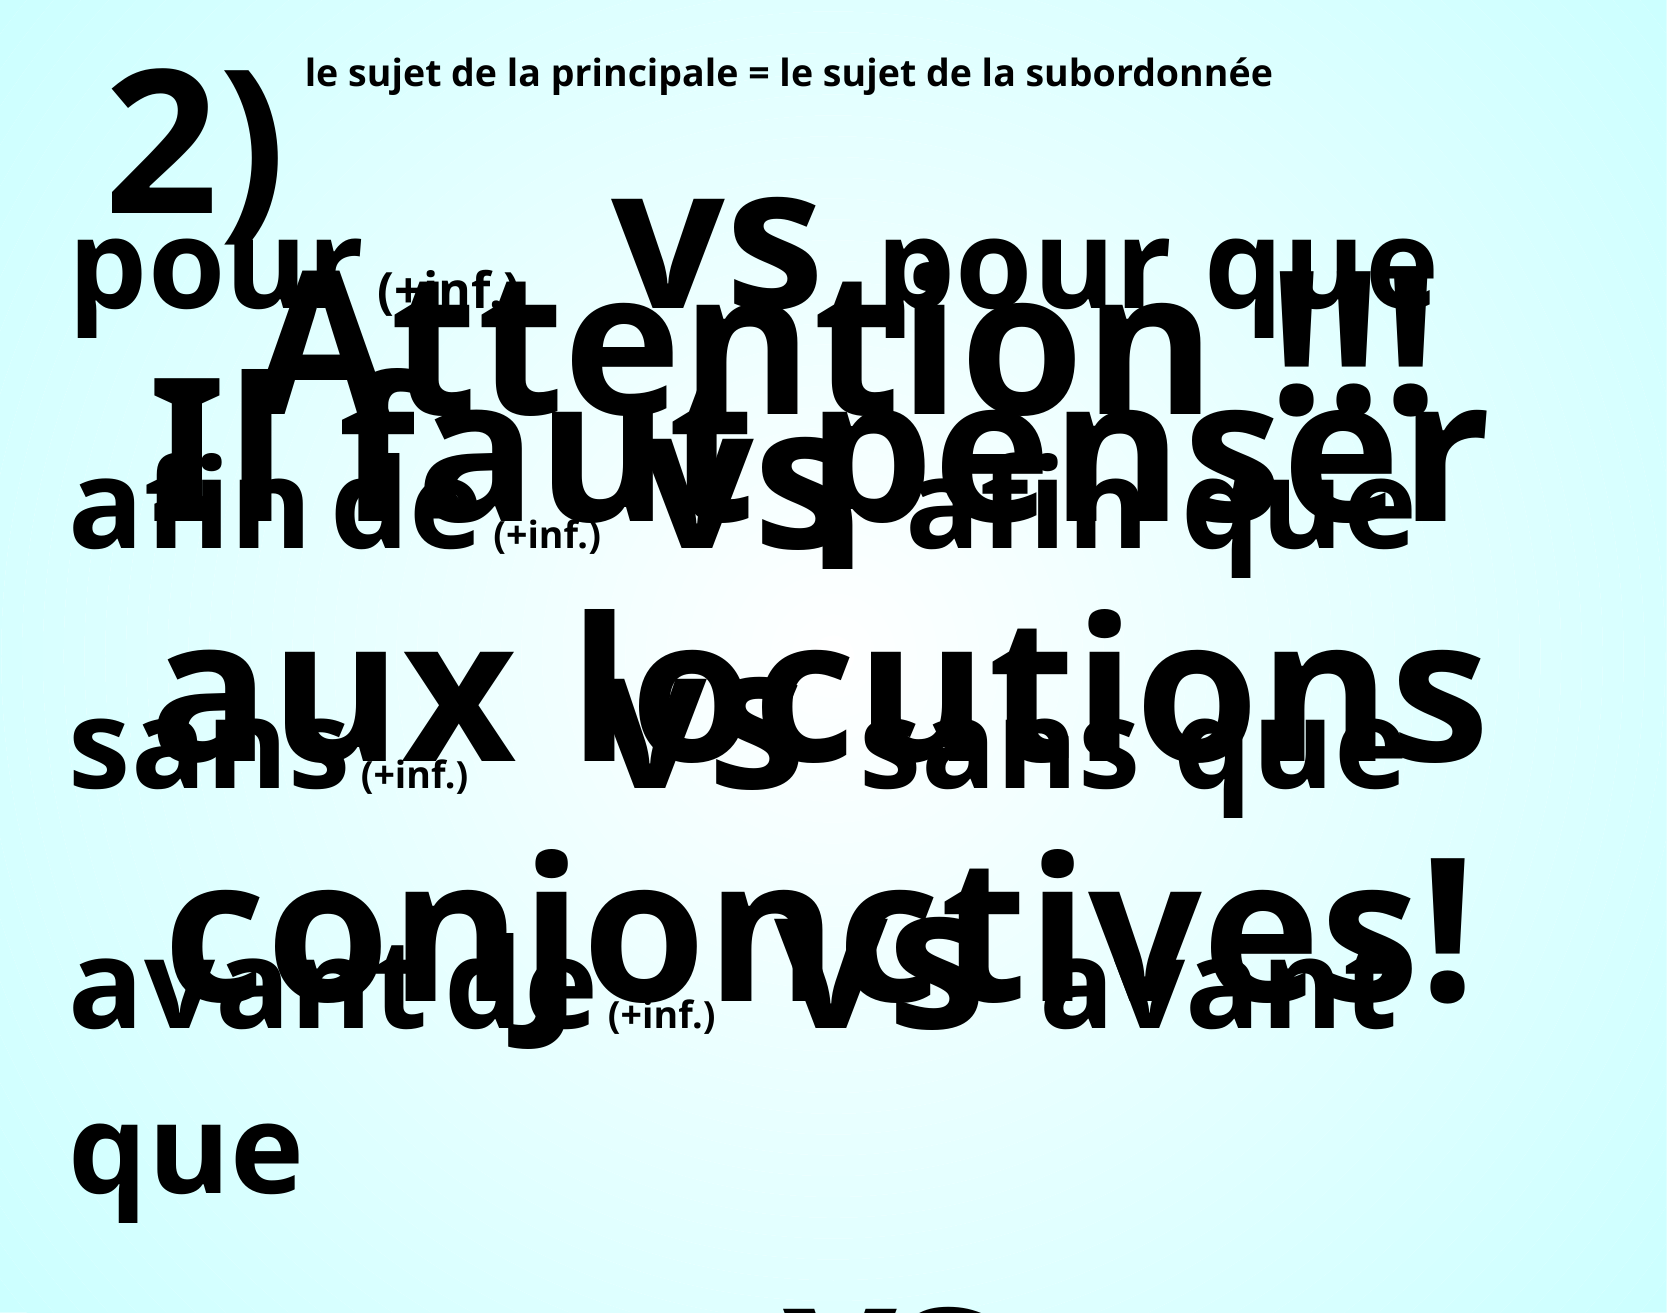

2)
le sujet de la principale = le sujet de la subordonnée
pour (+inf.) vs pour que
afin de (+inf.) vs afin que
sans (+inf.)		vs sans que
avant de (+inf.) vs avant que
de façon à (+inf.) vs	 de façon que
Attention !!!
Il faut penser
aux locutions conjonctives!